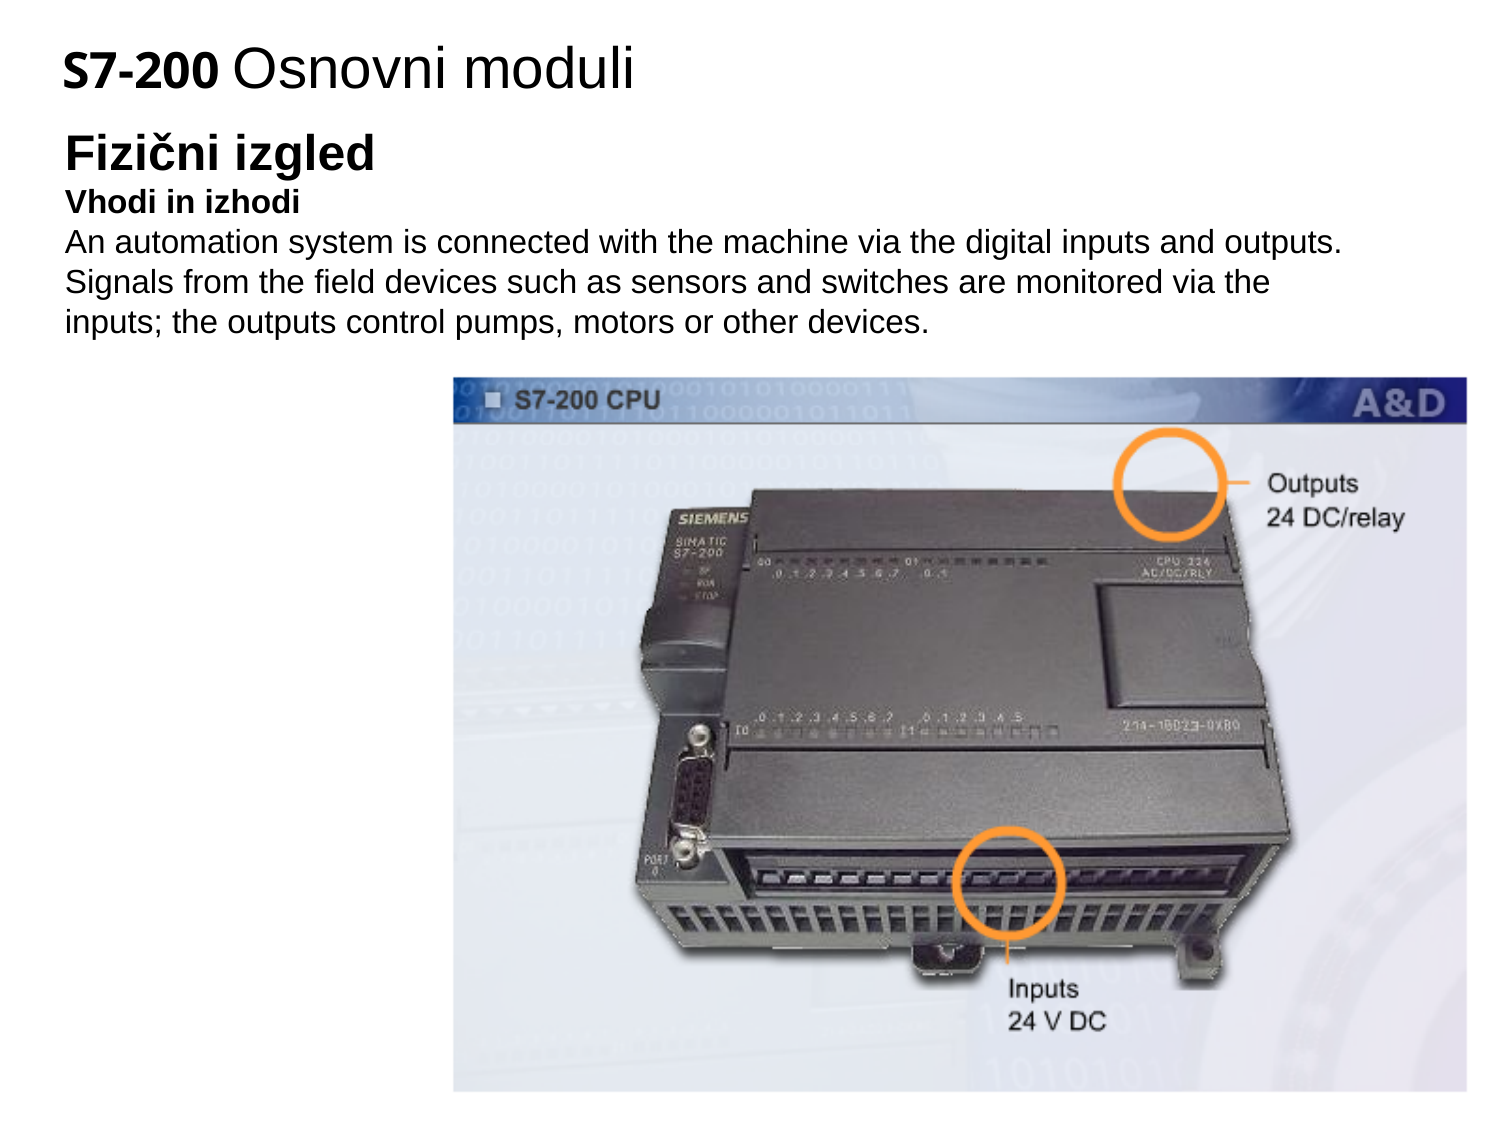

S7-200 Osnovni moduli
Fizični izgled
Vhodi in izhodi
An automation system is connected with the machine via the digital inputs and outputs. Signals from the field devices such as sensors and switches are monitored via the inputs; the outputs control pumps, motors or other devices.